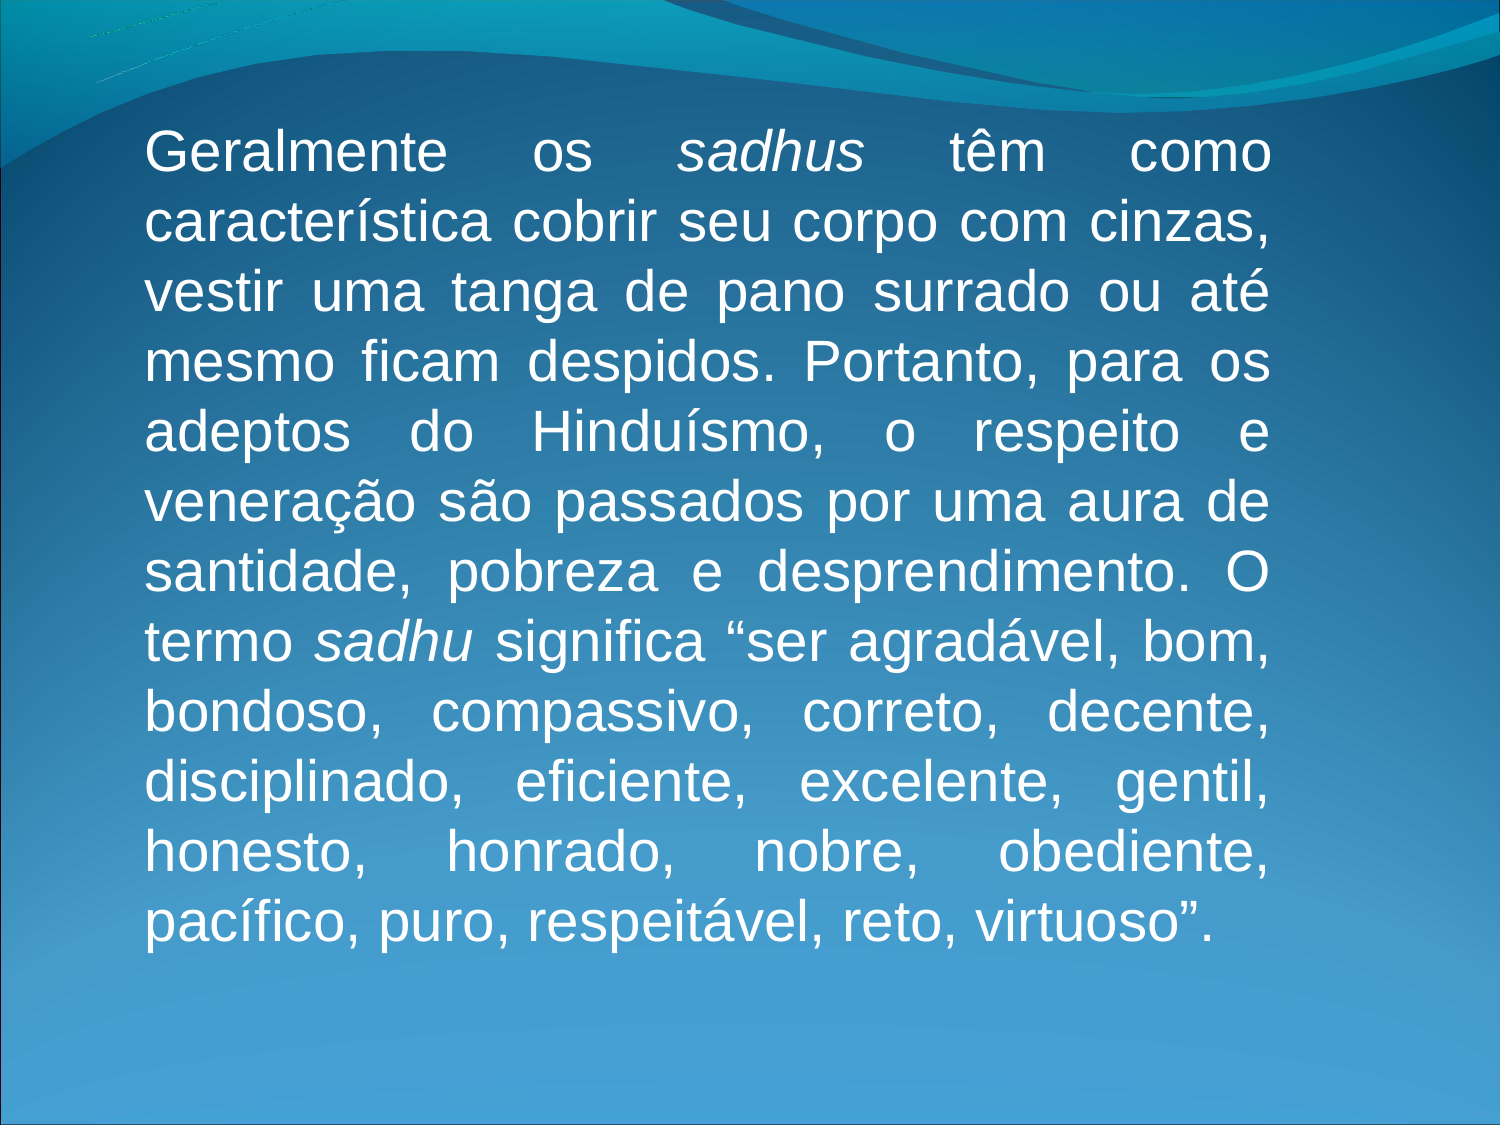

Geralmente os sadhus têm como característica cobrir seu corpo com cinzas, vestir uma tanga de pano surrado ou até mesmo ficam despidos. Portanto, para os adeptos do Hinduísmo, o respeito e veneração são passados por uma aura de santidade, pobreza e desprendimento. O termo sadhu significa “ser agradável, bom, bondoso, compassivo, correto, decente, disciplinado, eficiente, excelente, gentil, honesto, honrado, nobre, obediente, pacífico, puro, respeitável, reto, virtuoso”.